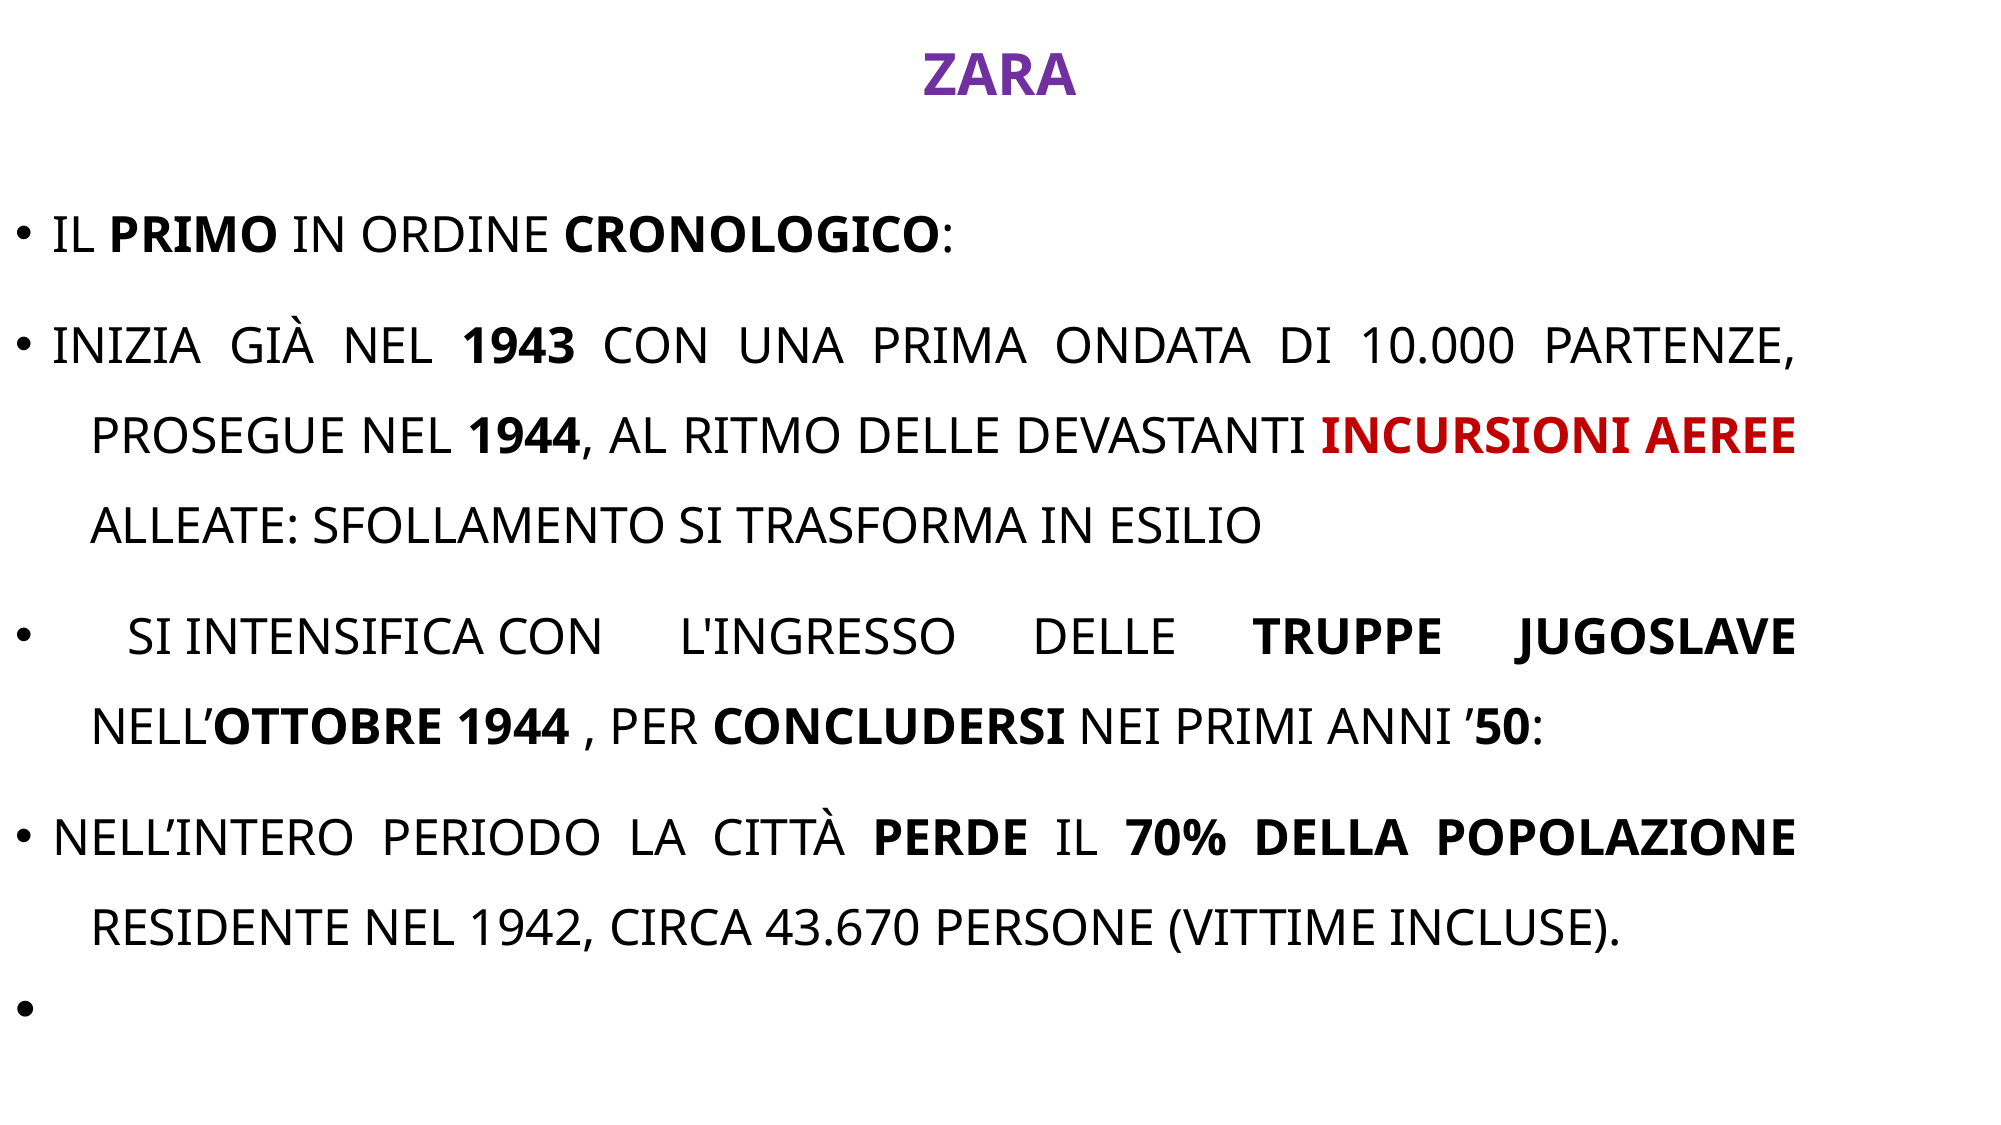

# ZARA
IL PRIMO IN ORDINE CRONOLOGICO:
INIZIA GIÀ NEL 1943 CON UNA PRIMA ONDATA DI 10.000 PARTENZE, PROSEGUE NEL 1944, AL RITMO DELLE DEVASTANTI INCURSIONI AEREE ALLEATE: SFOLLAMENTO SI TRASFORMA IN ESILIO
 SI INTENSIFICA CON L'INGRESSO DELLE TRUPPE JUGOSLAVE NELL’OTTOBRE 1944 , PER CONCLUDERSI NEI PRIMI ANNI ’50:
NELL’INTERO PERIODO LA CITTÀ PERDE IL 70% DELLA POPOLAZIONE RESIDENTE NEL 1942, CIRCA 43.670 PERSONE (VITTIME INCLUSE).